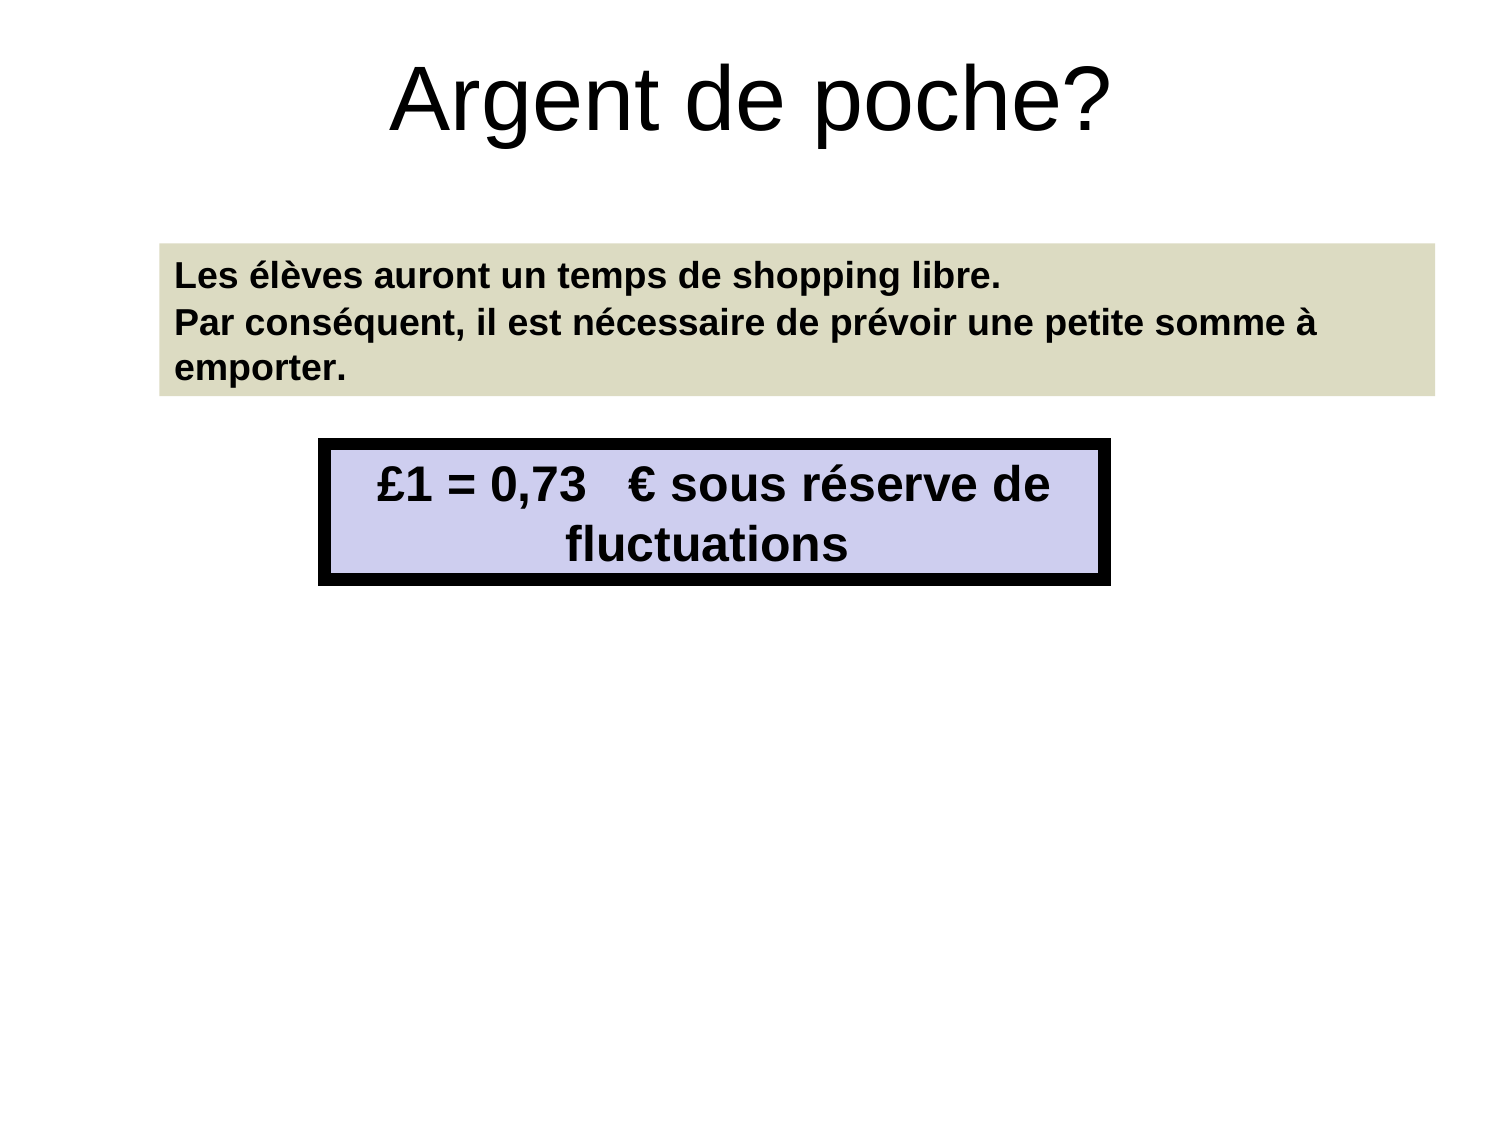

# Argent de poche?
Les élèves auront un temps de shopping libre.
Par conséquent, il est nécessaire de prévoir une petite somme à emporter.
£1 = 0,73 € sous réserve de fluctuations